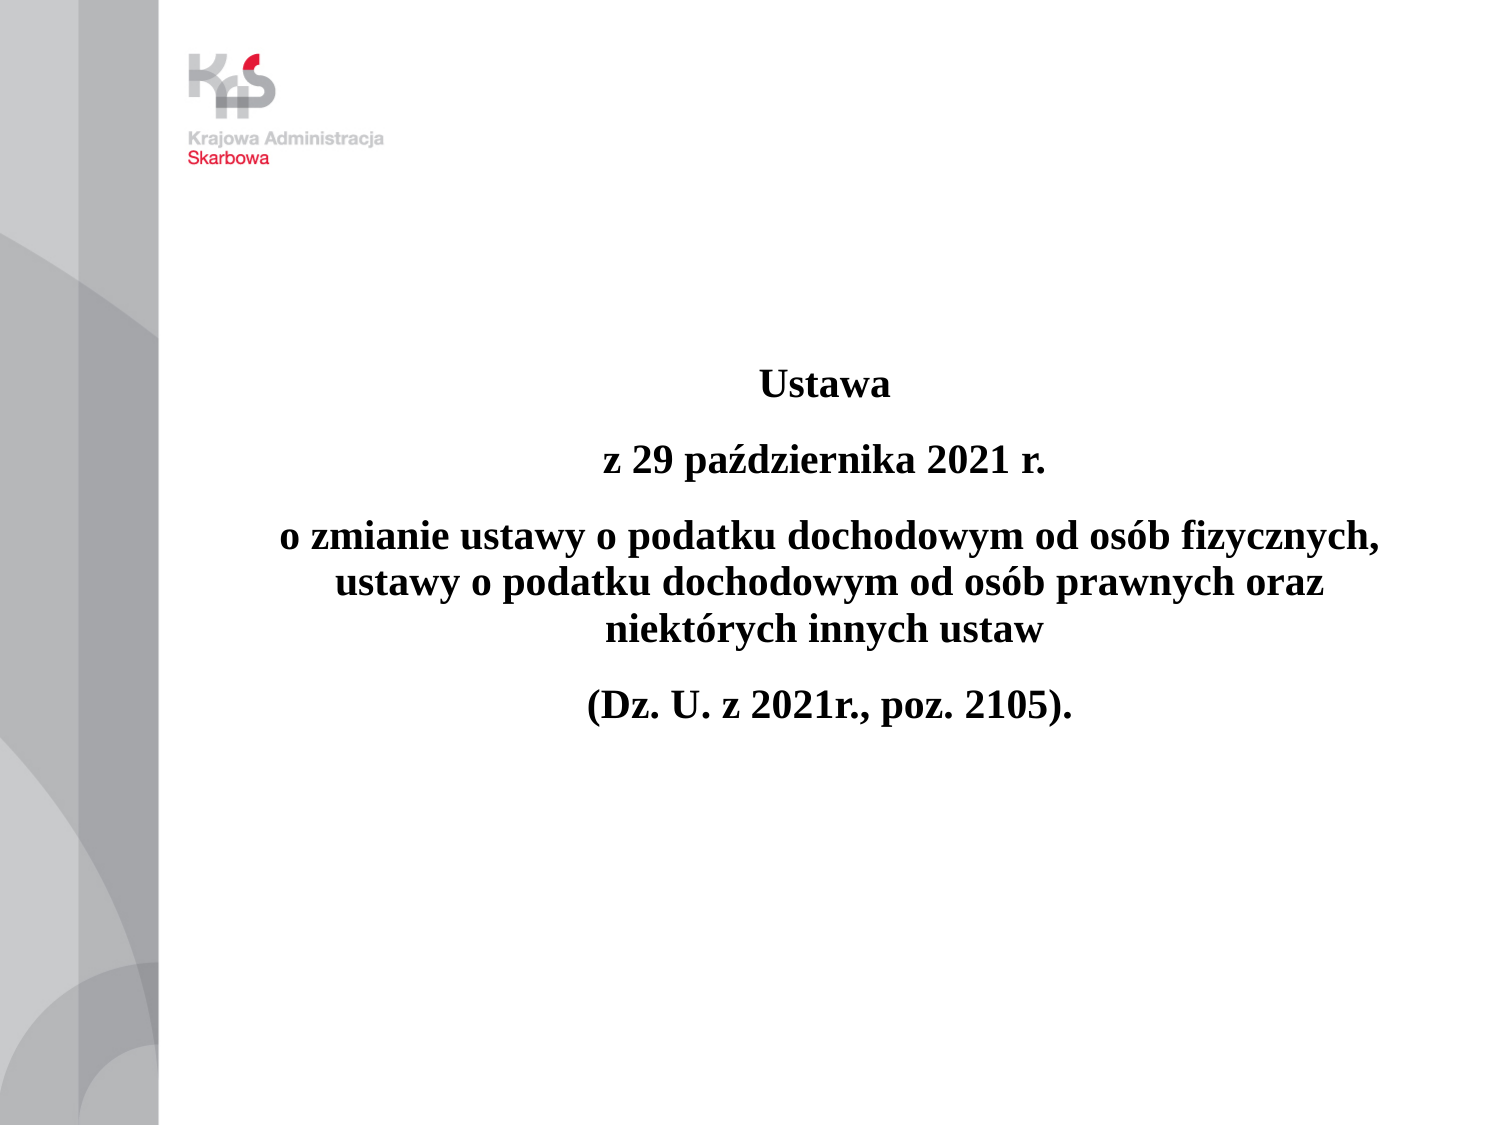

# Ustawa
z 29 października 2021 r.
o zmianie ustawy o podatku dochodowym od osób fizycznych, ustawy o podatku dochodowym od osób prawnych oraz niektórych innych ustaw
(Dz. U. z 2021r., poz. 2105).